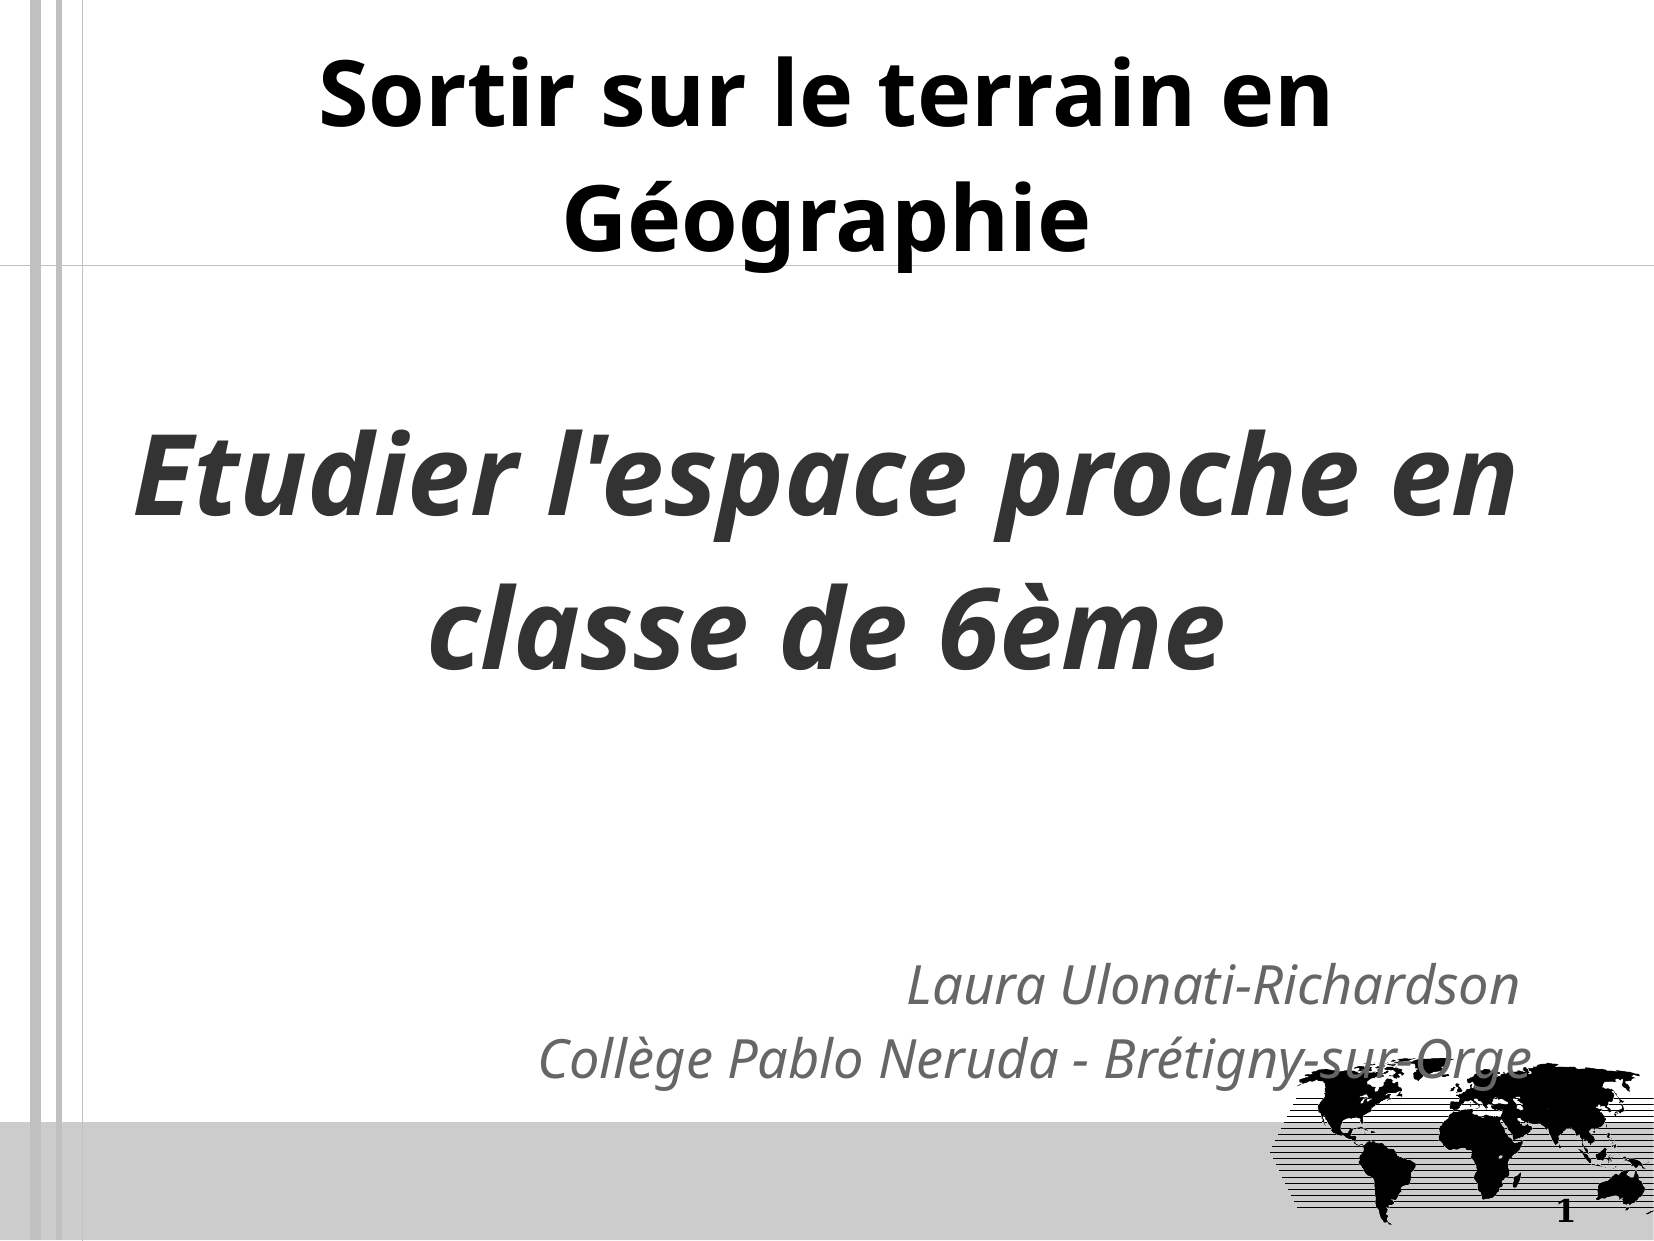

# Sortir sur le terrain en Géographie
Etudier l'espace proche en classe de 6ème
Laura Ulonati-Richardson
Collège Pablo Neruda - Brétigny-sur-Orge
1